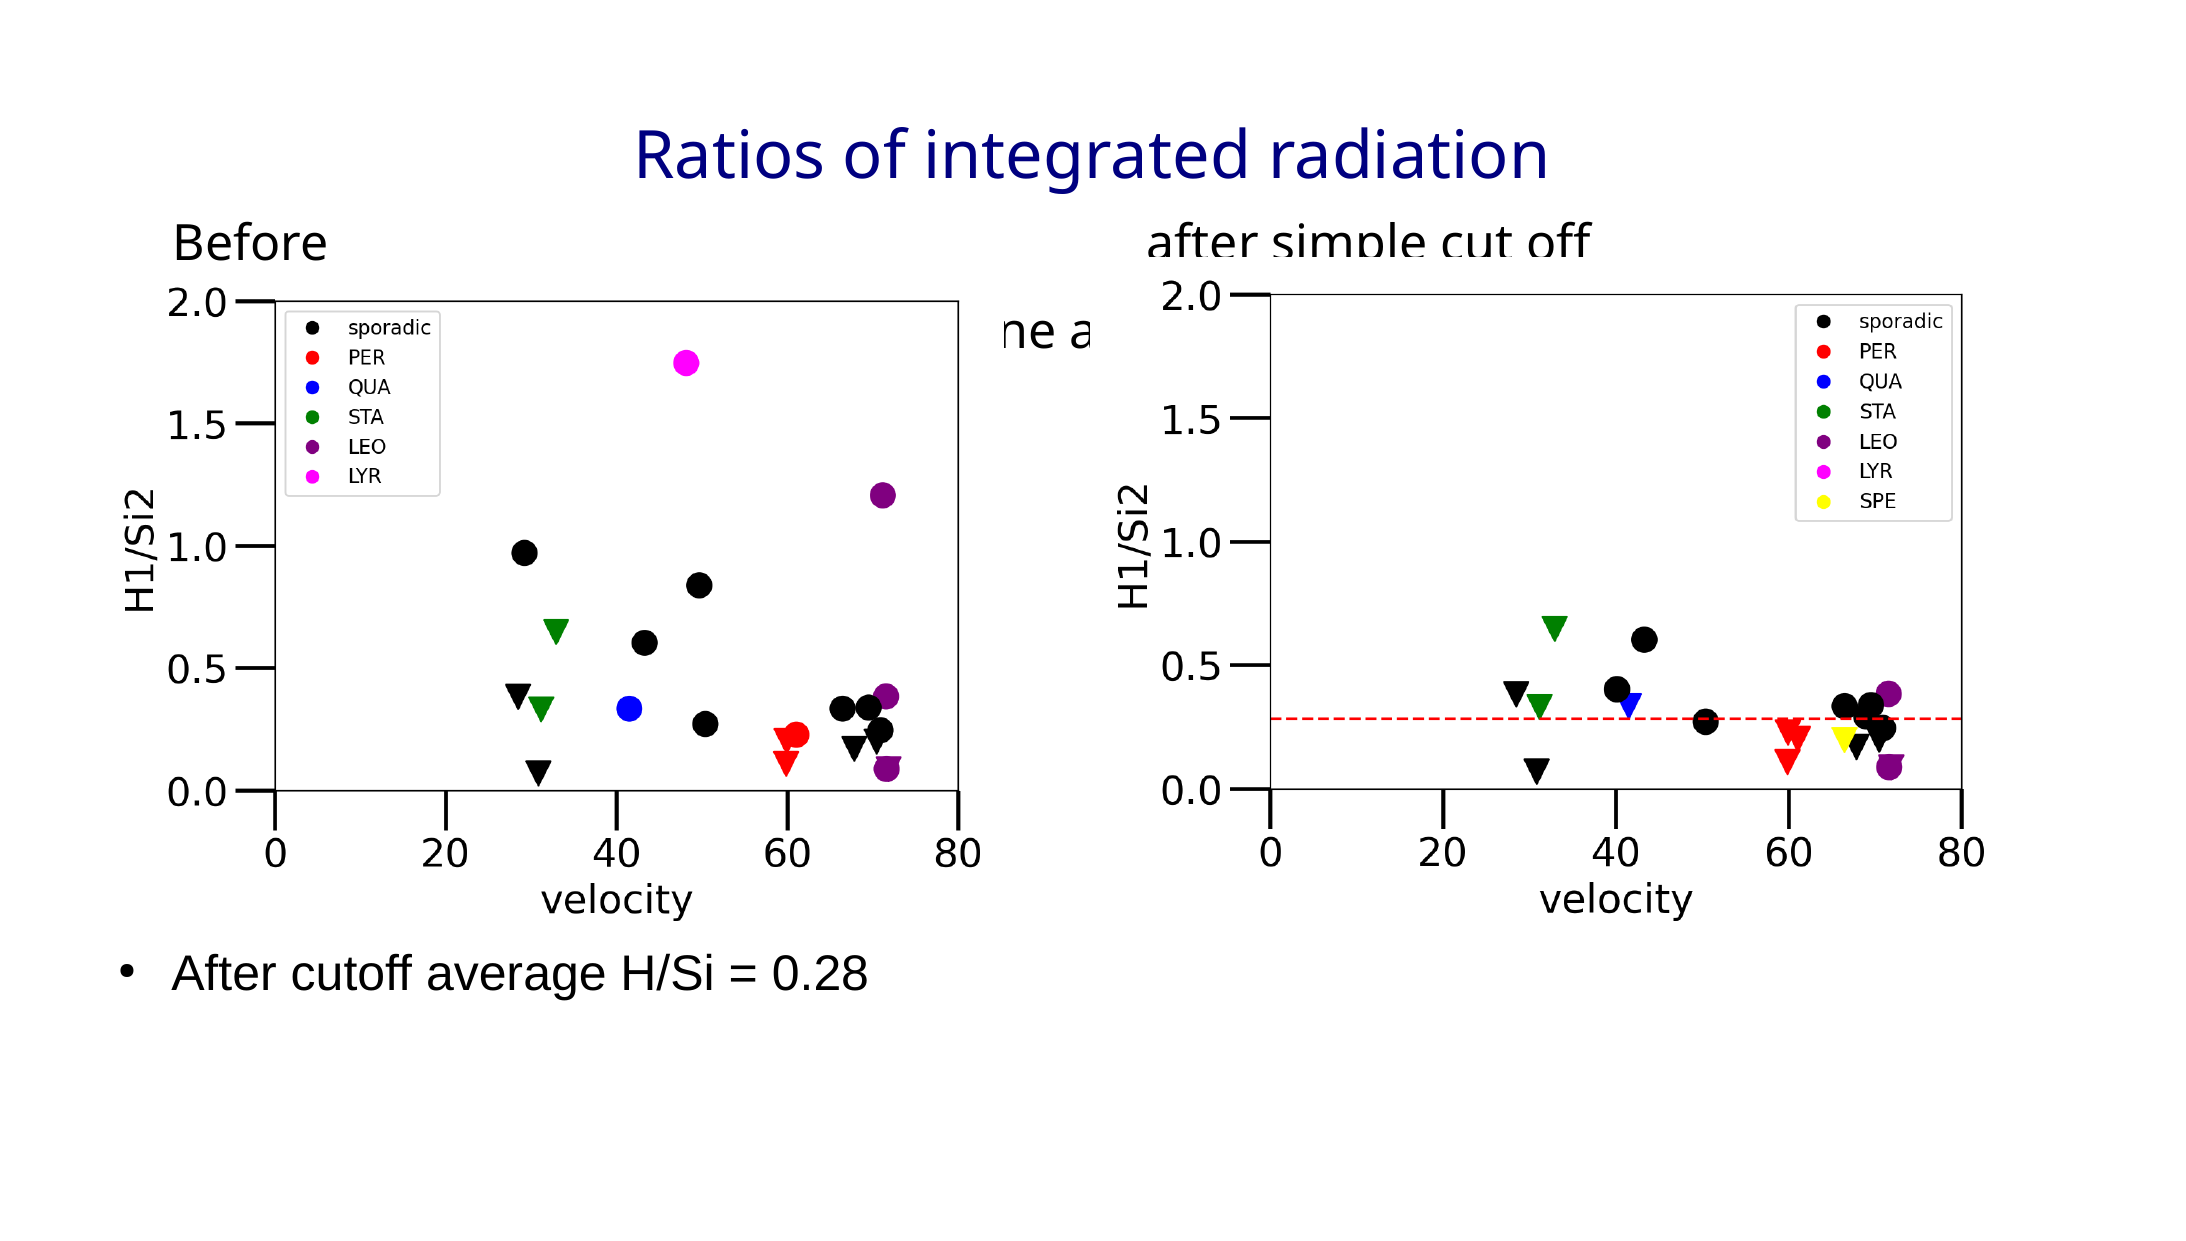

# Ratios of integrated radiation
Before after simple cut off
But there is a Ca I recombination line at 657nm
After cutoff average H/Si = 0.28